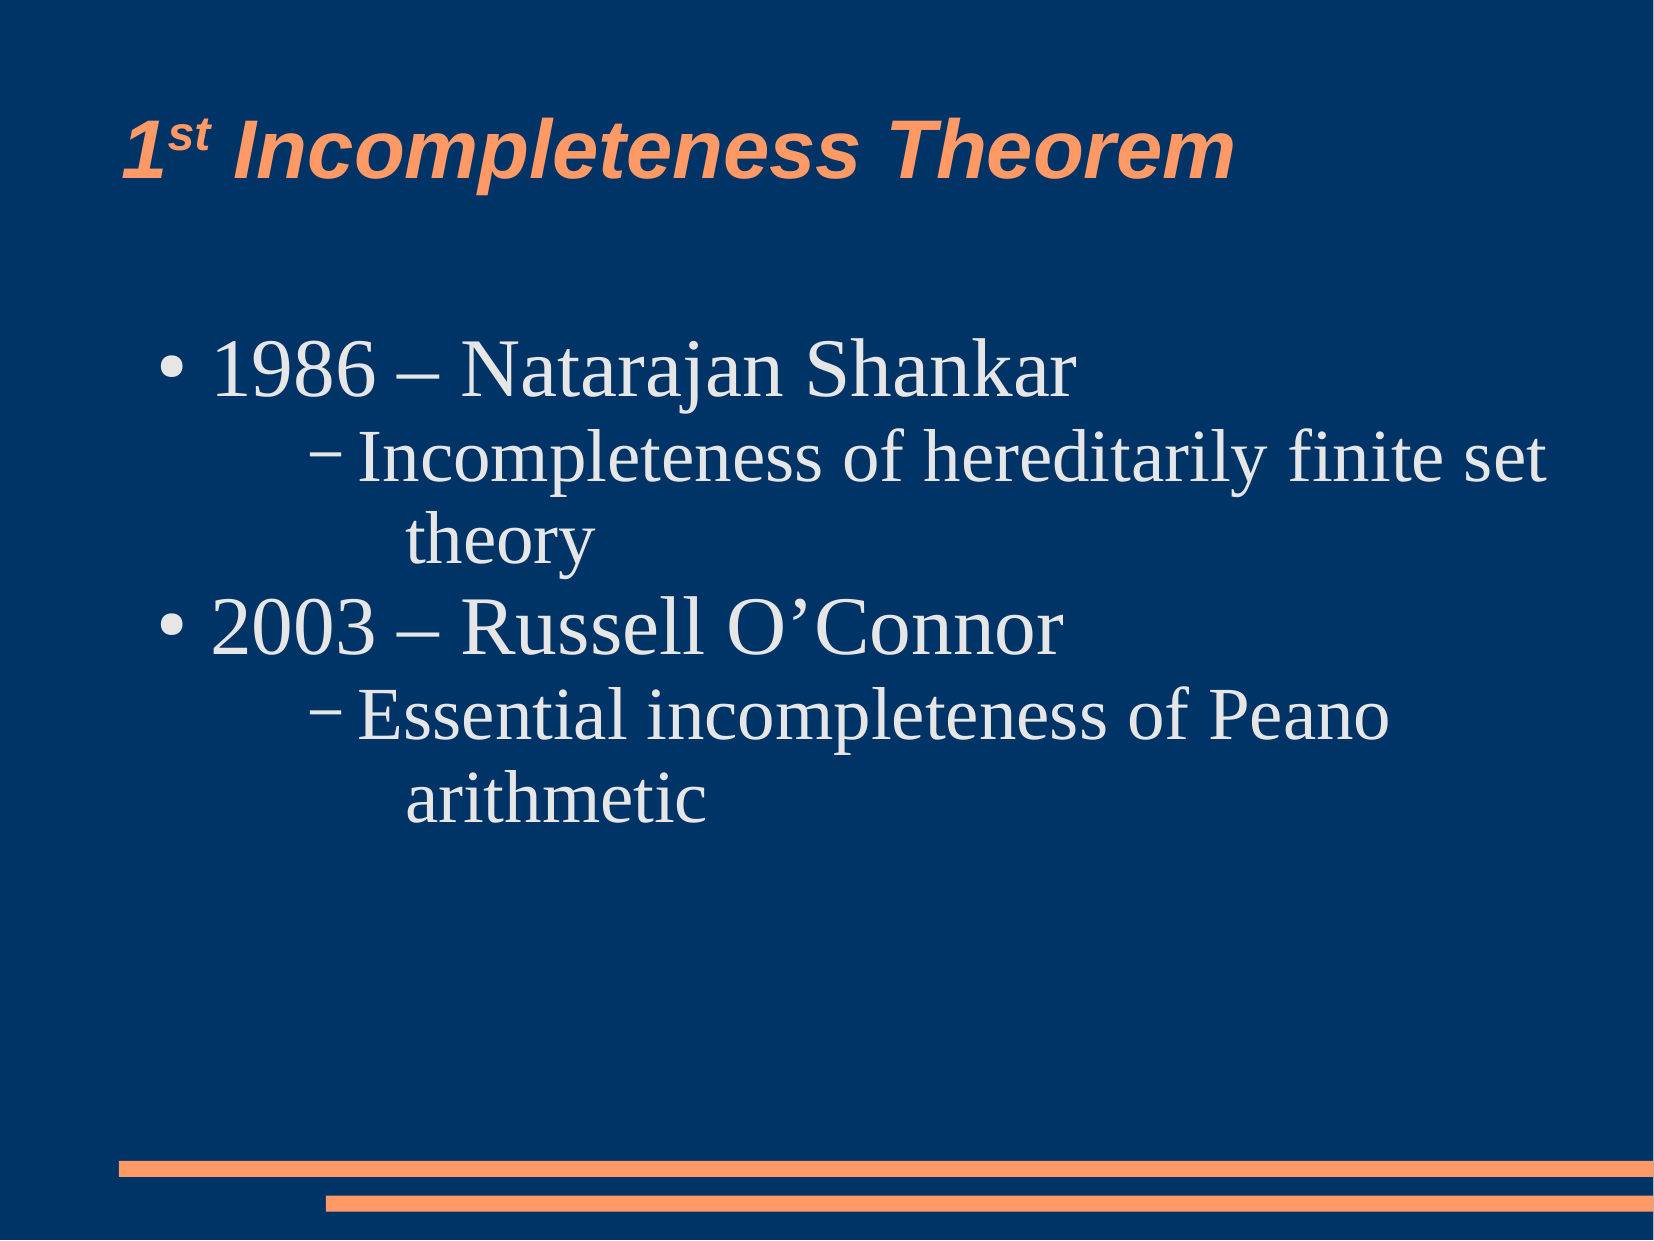

# 1st Incompleteness Theorem
1986 – Natarajan Shankar
Incompleteness of hereditarily finite set theory
2003 – Russell O’Connor
Essential incompleteness of Peano arithmetic